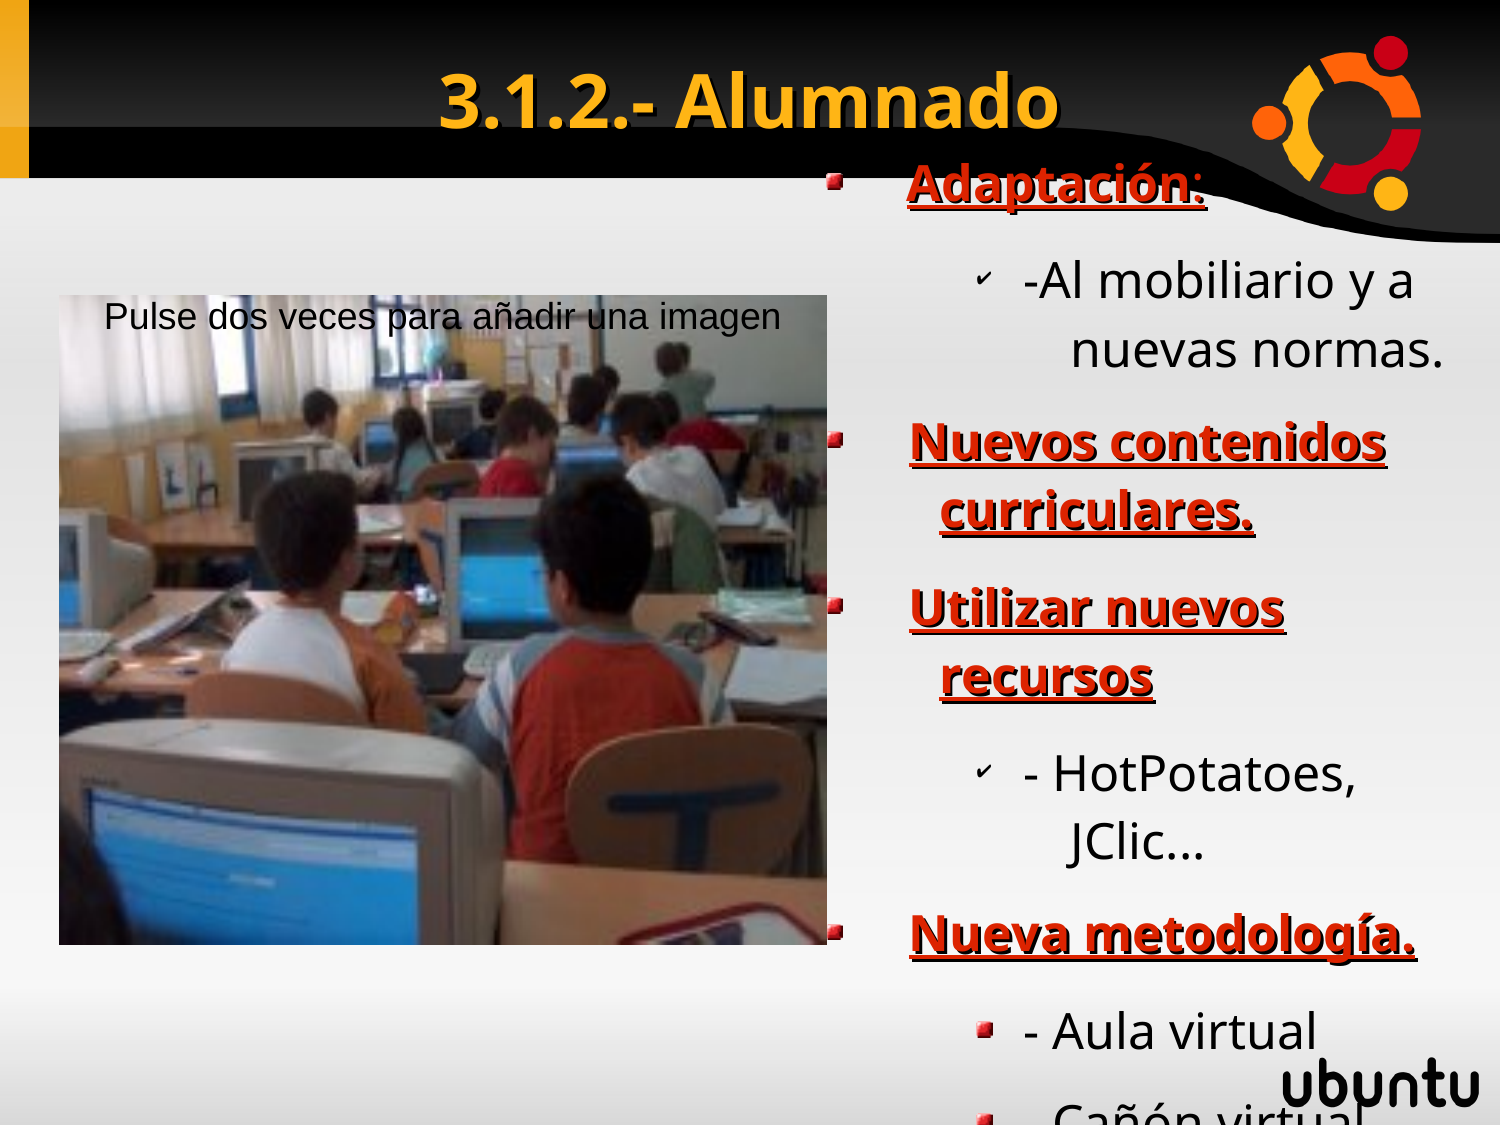

# 3.1.2.- Alumnado
 Adaptación:
-Al mobiliario y a nuevas normas.
 Nuevos contenidos curriculares.
 Utilizar nuevos recursos
- HotPotatoes, JClic...
 Nueva metodología.
- Aula virtual
- Cañón virtual